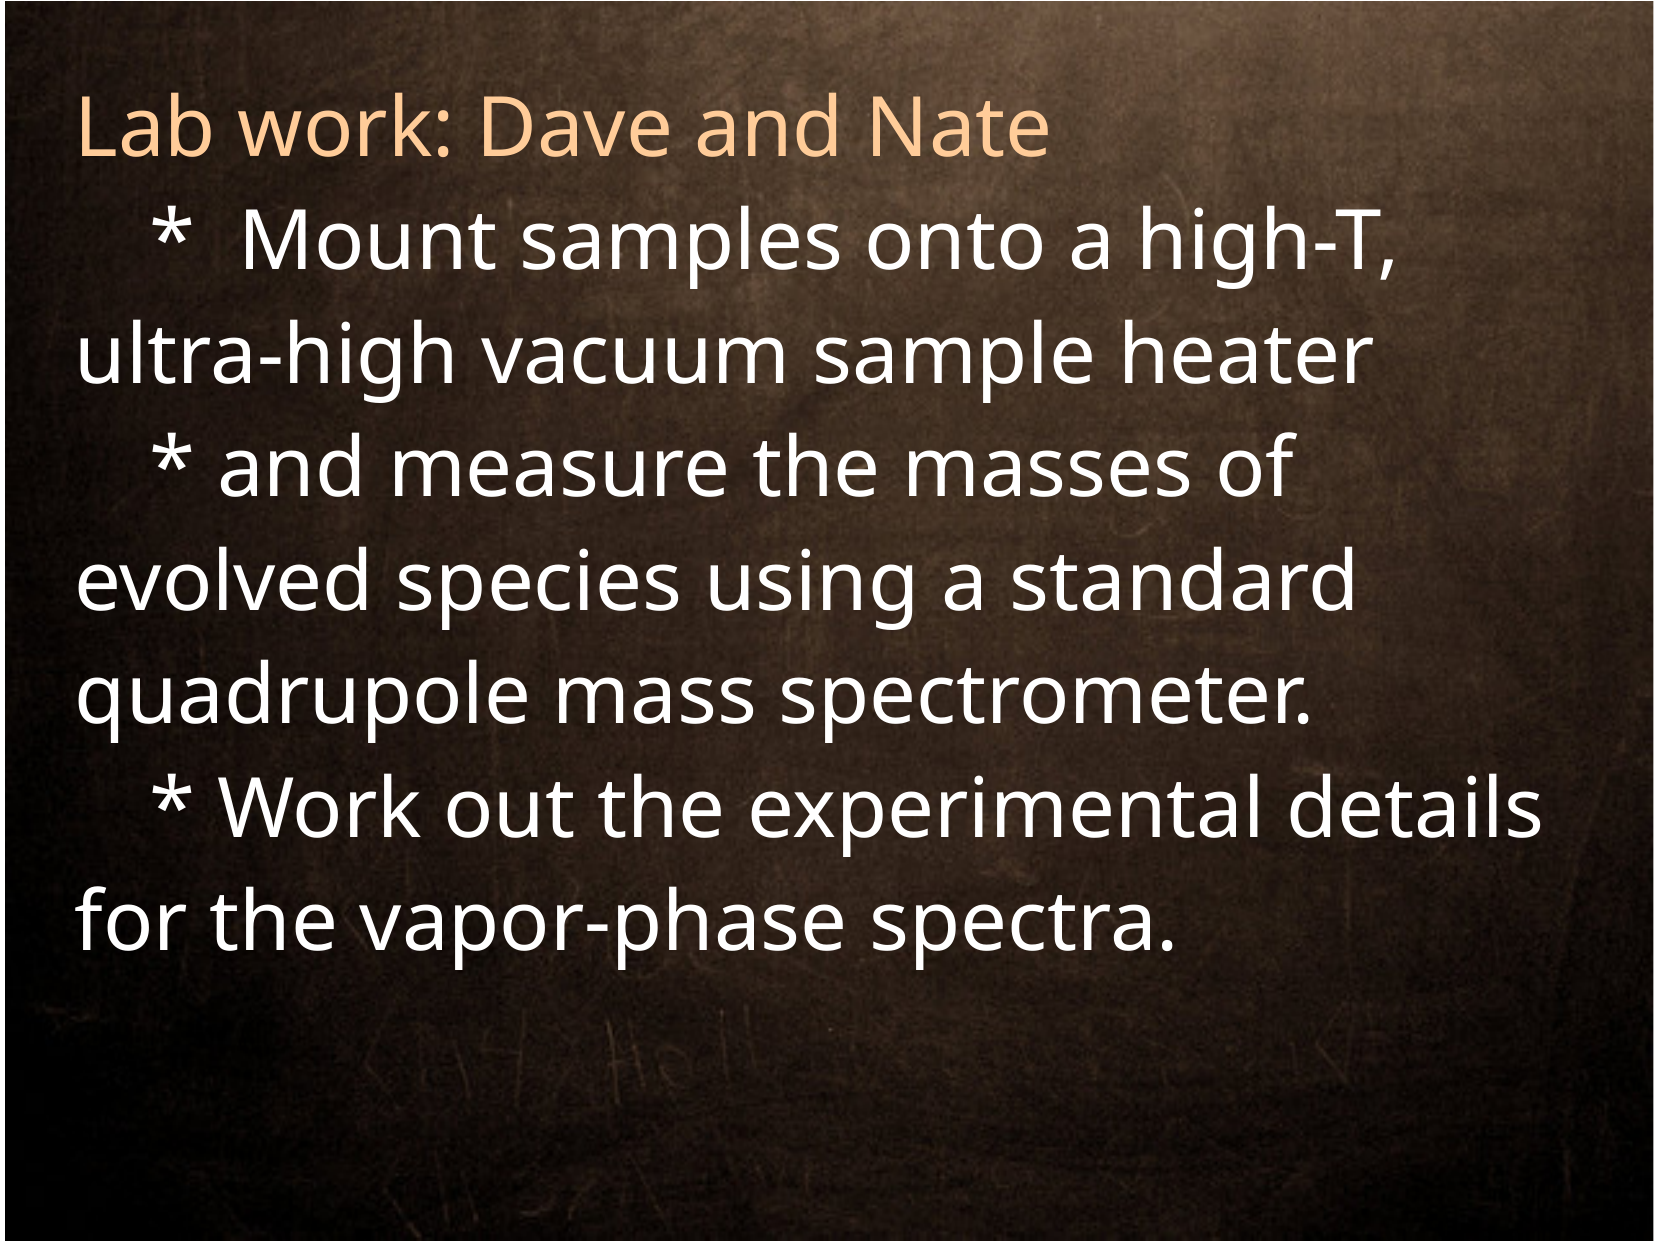

Lab work: Dave and Nate
	* Mount samples onto a high-T, ultra-high vacuum sample heater
	* and measure the masses of evolved species using a standard quadrupole mass spectrometer.
	* Work out the experimental details for the vapor-phase spectra.